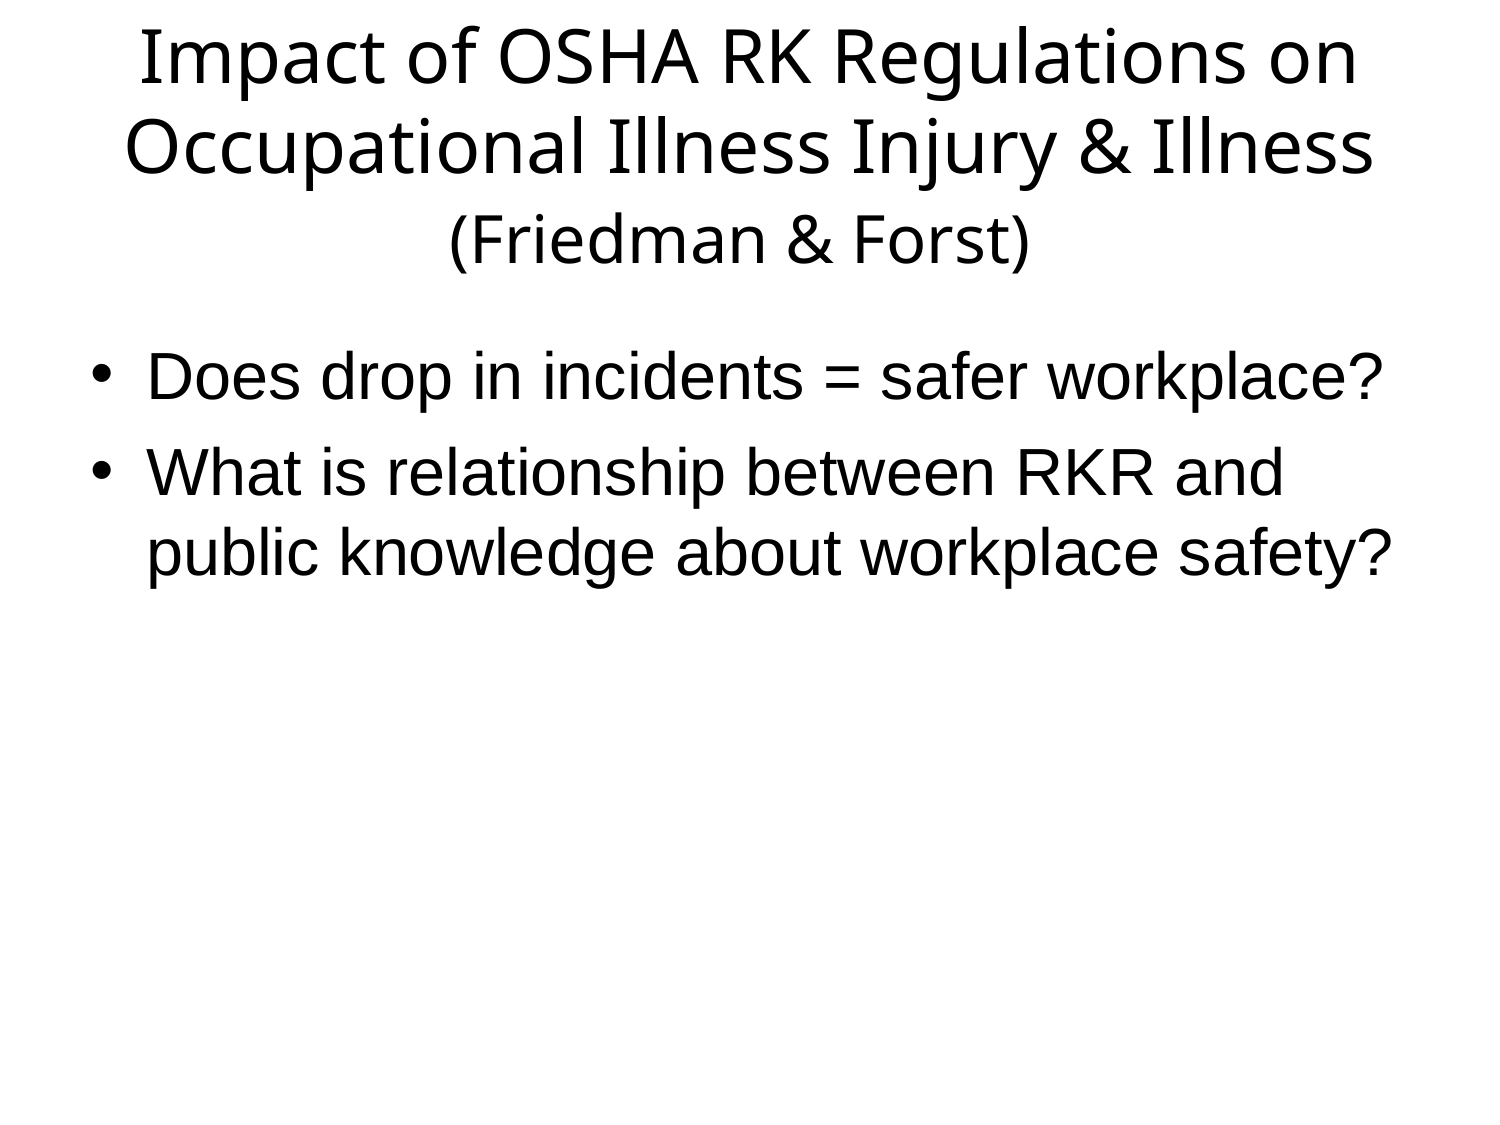

# Impact of OSHA RK Regulations on Occupational Illness Injury & Illness (Friedman & Forst)
Does drop in incidents = safer workplace?
What is relationship between RKR and public knowledge about workplace safety?